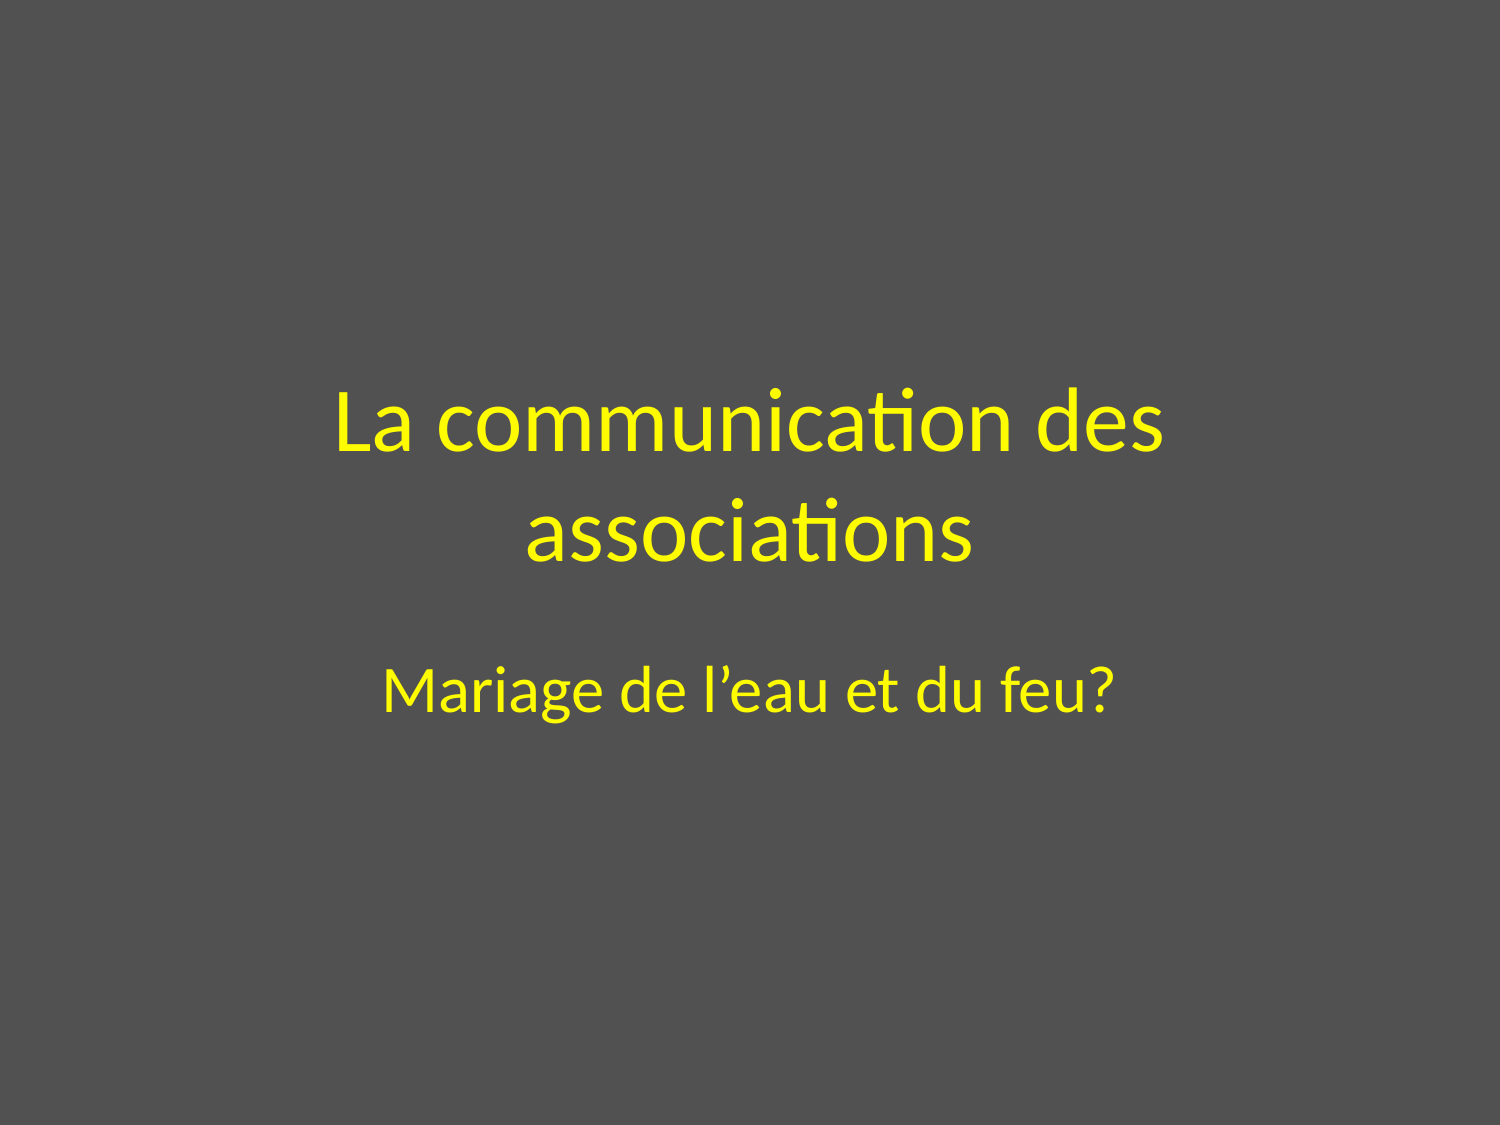

# La communication des associations
Mariage de l’eau et du feu?